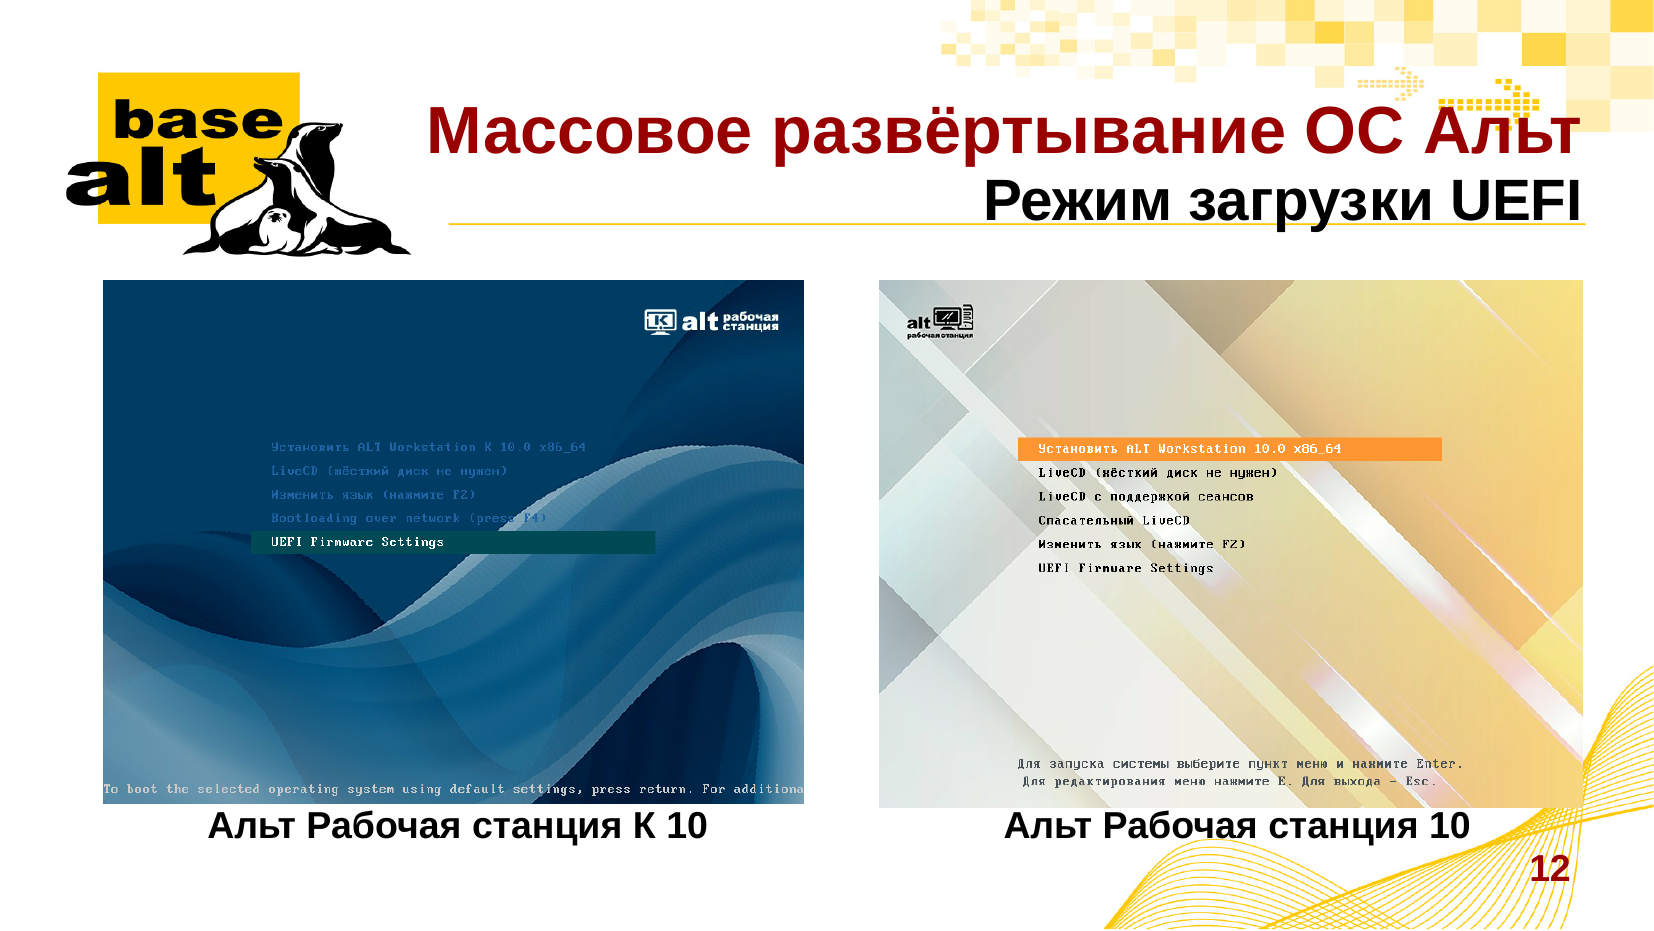

# Массовое развёртывание ОС Альт Режим загрузки UEFI
Альт Рабочая станция К 10
Альт Рабочая станция 10
12